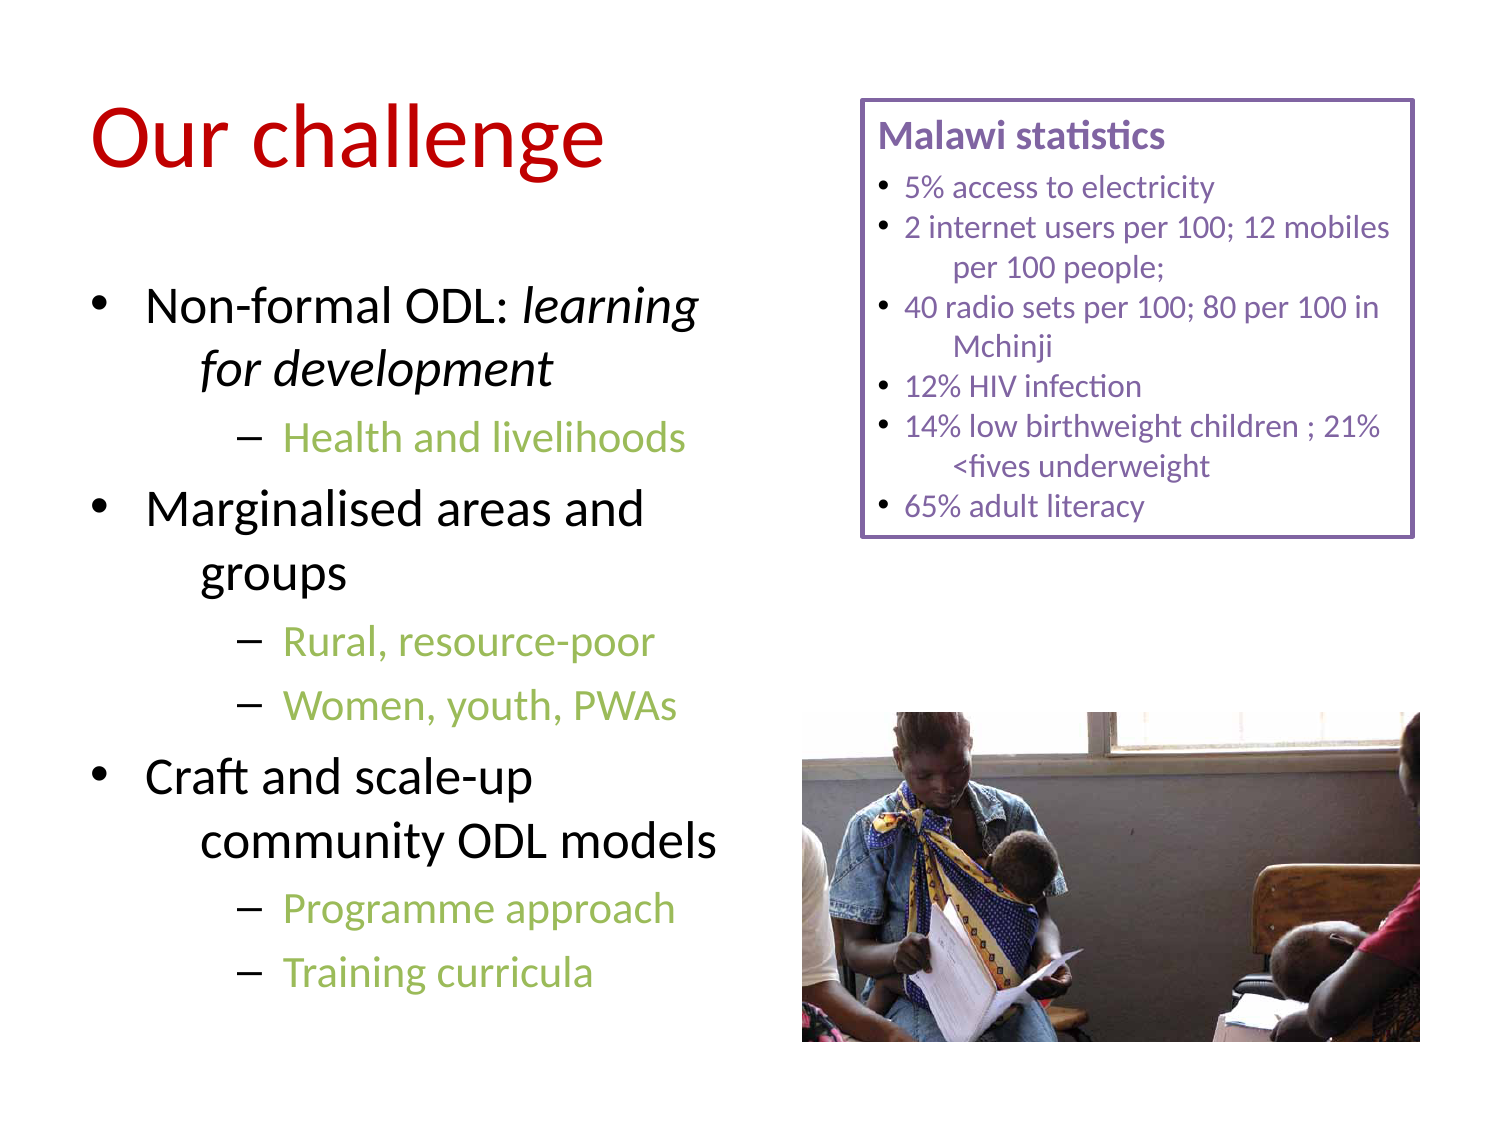

# Our challenge
Malawi statistics
 5% access to electricity
 2 internet users per 100; 12 mobiles 		per 100 people;
 40 radio sets per 100; 80 per 100 in 		Mchinji
 12% HIV infection
 14% low birthweight children ; 21% 		<fives underweight
 65% adult literacy
Non-formal ODL: learning for development
Health and livelihoods
Marginalised areas and groups
Rural, resource-poor
Women, youth, PWAs
Craft and scale-up community ODL models
Programme approach
Training curricula